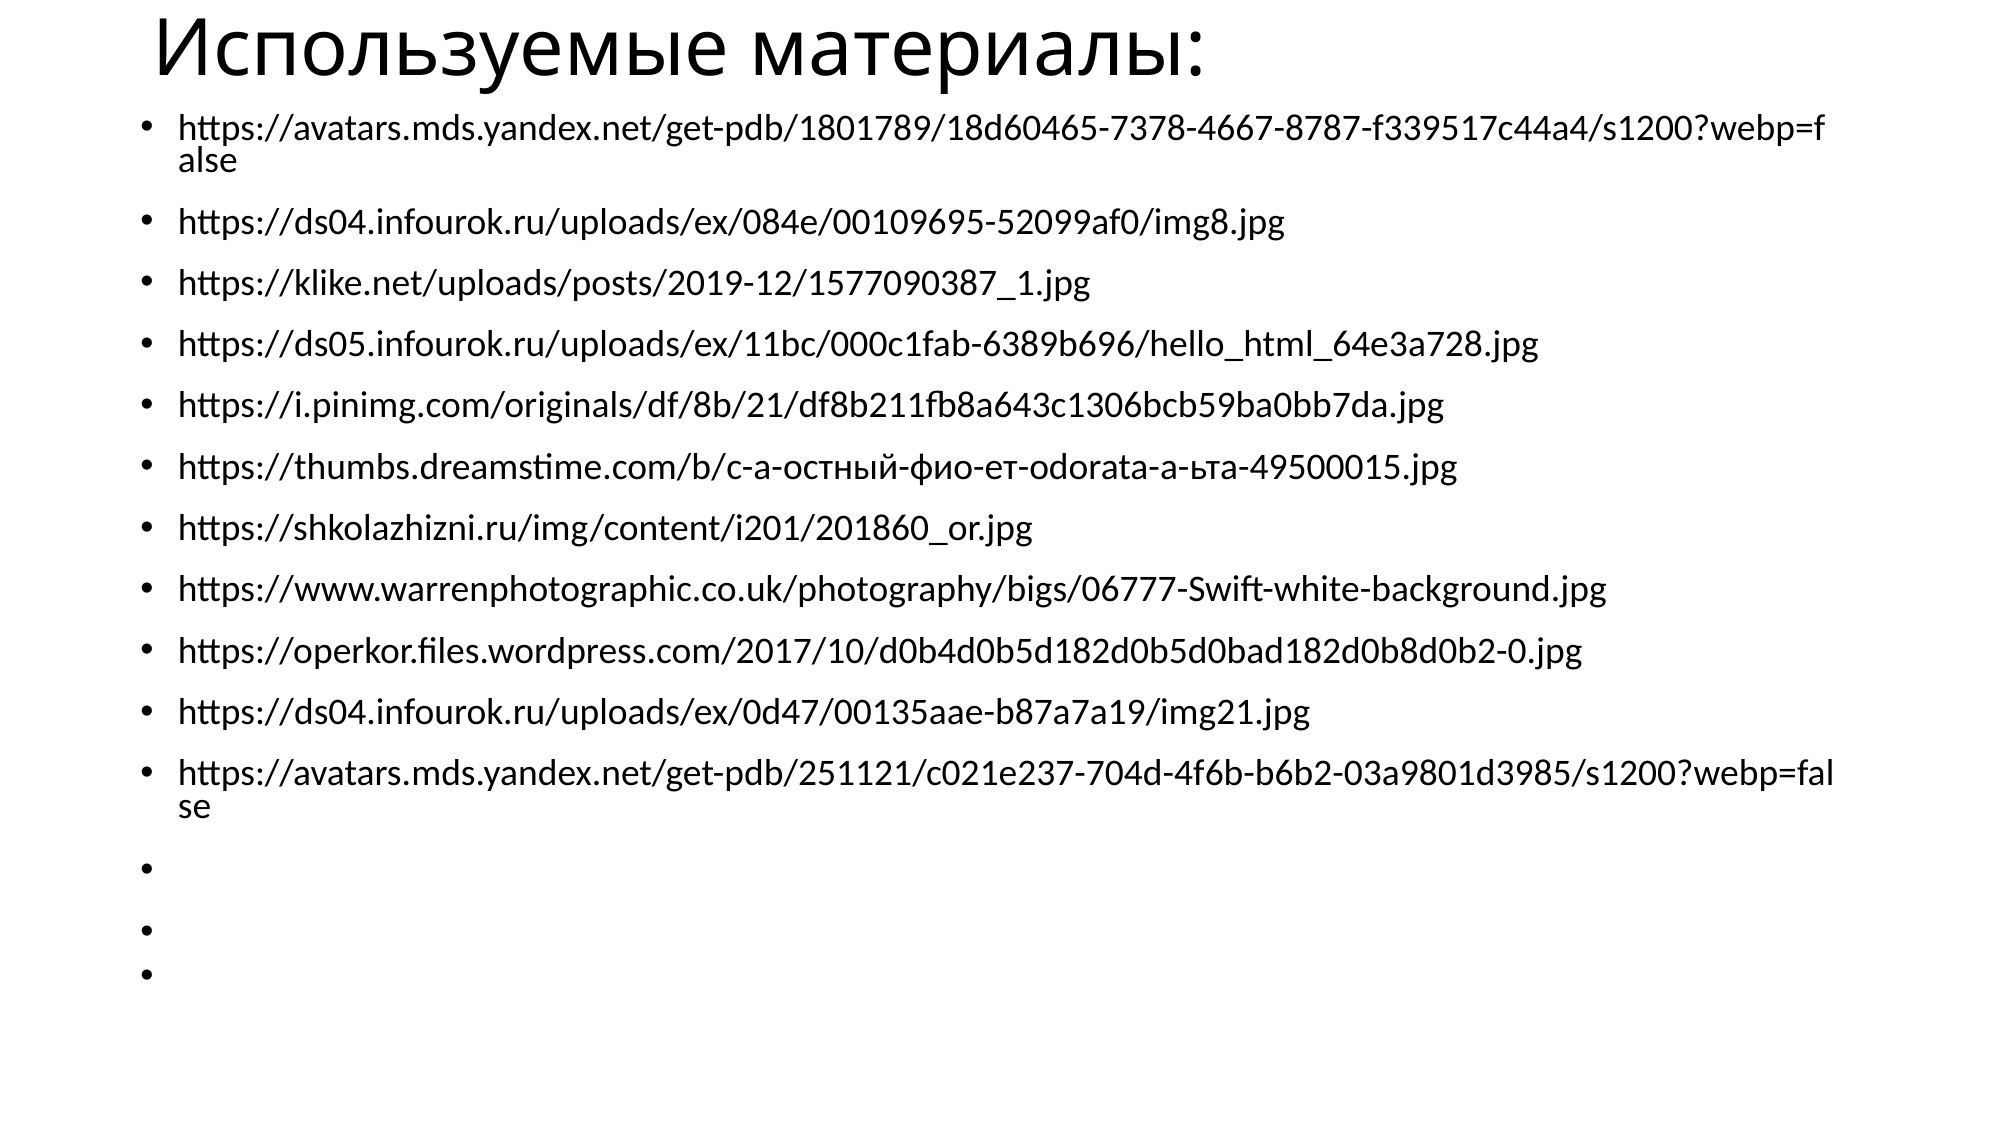

# Используемые материалы:
https://avatars.mds.yandex.net/get-pdb/1801789/18d60465-7378-4667-8787-f339517c44a4/s1200?webp=false
https://ds04.infourok.ru/uploads/ex/084e/00109695-52099af0/img8.jpg
https://klike.net/uploads/posts/2019-12/1577090387_1.jpg
https://ds05.infourok.ru/uploads/ex/11bc/000c1fab-6389b696/hello_html_64e3a728.jpg
https://i.pinimg.com/originals/df/8b/21/df8b211fb8a643c1306bcb59ba0bb7da.jpg
https://thumbs.dreamstime.com/b/с-а-остный-фио-ет-odorata-а-ьта-49500015.jpg
https://shkolazhizni.ru/img/content/i201/201860_or.jpg
https://www.warrenphotographic.co.uk/photography/bigs/06777-Swift-white-background.jpg
https://operkor.files.wordpress.com/2017/10/d0b4d0b5d182d0b5d0bad182d0b8d0b2-0.jpg
https://ds04.infourok.ru/uploads/ex/0d47/00135aae-b87a7a19/img21.jpg
https://avatars.mds.yandex.net/get-pdb/251121/c021e237-704d-4f6b-b6b2-03a9801d3985/s1200?webp=false